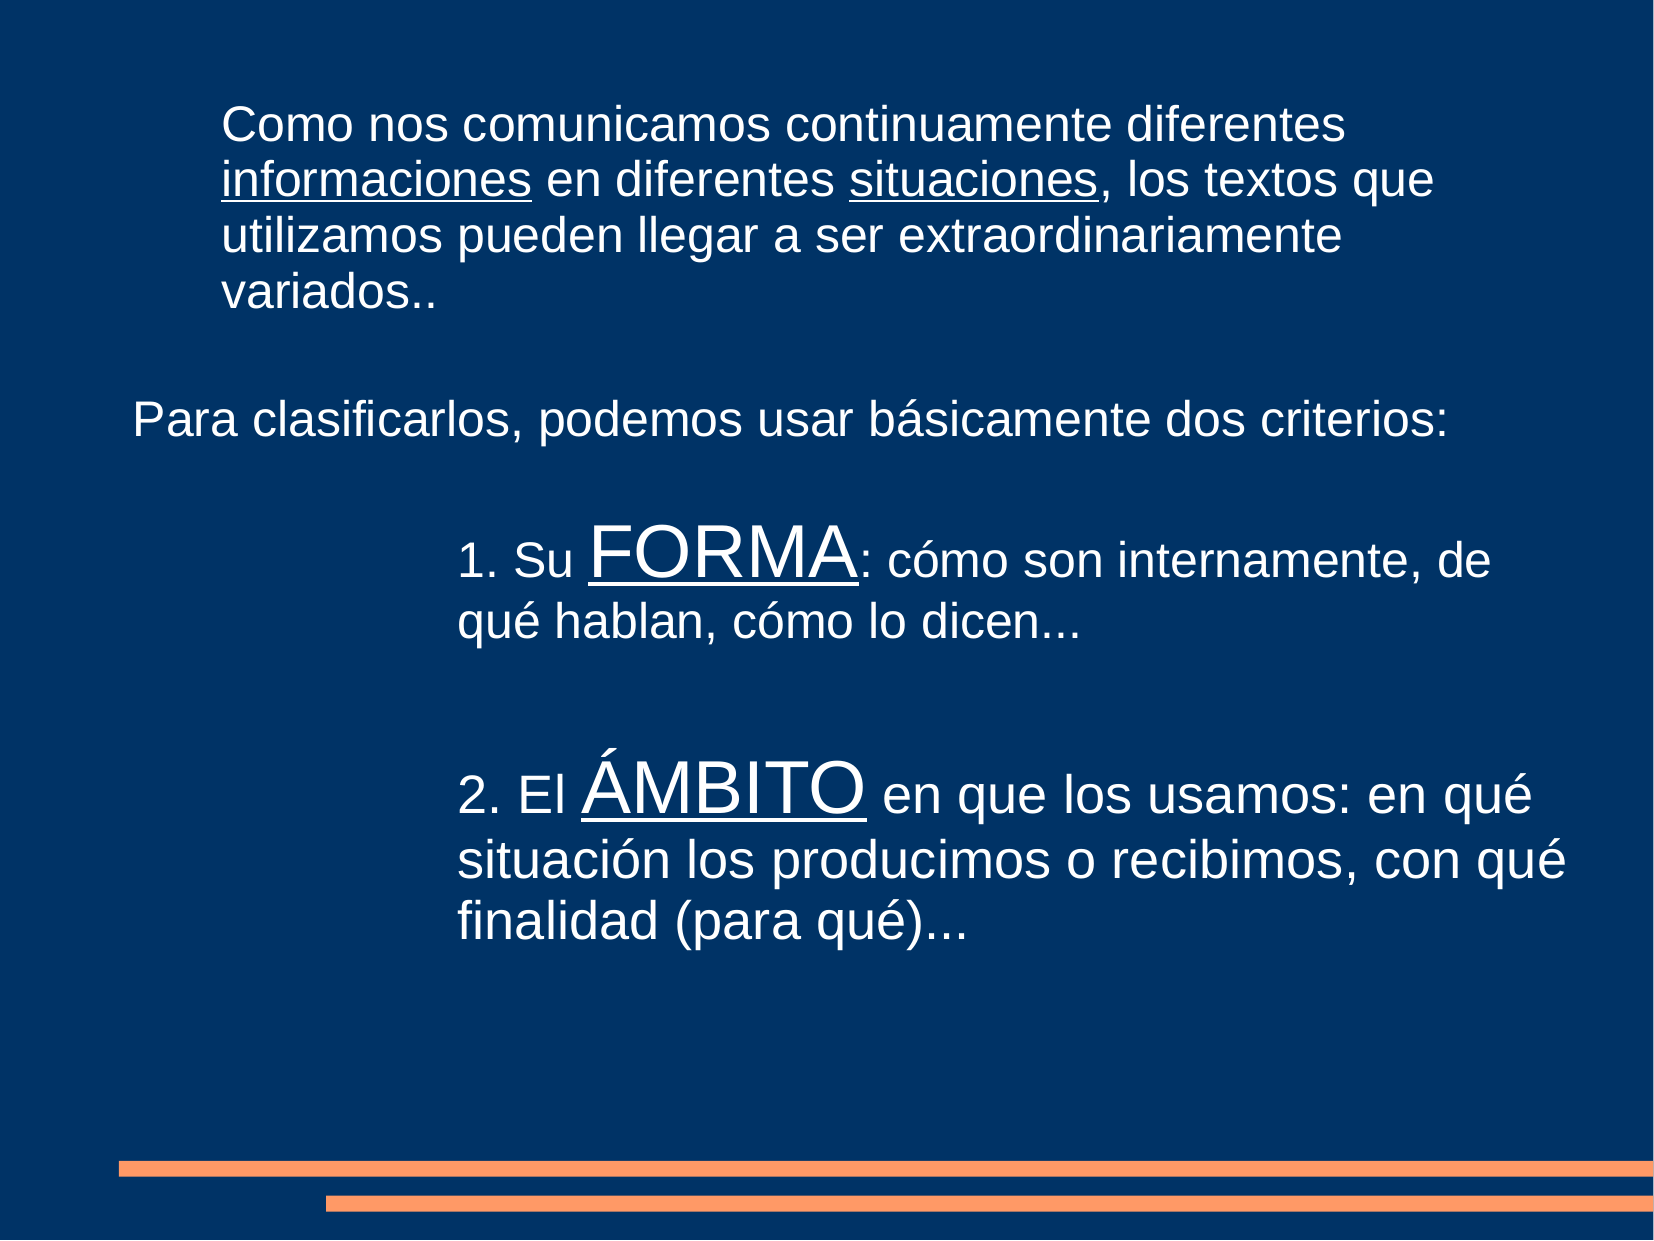

Como nos comunicamos continuamente diferentes informaciones en diferentes situaciones, los textos que utilizamos pueden llegar a ser extraordinariamente variados..
Para clasificarlos, podemos usar básicamente dos criterios:
1. Su FORMA: cómo son internamente, de qué hablan, cómo lo dicen...
2. El ÁMBITO en que los usamos: en qué situación los producimos o recibimos, con qué finalidad (para qué)...